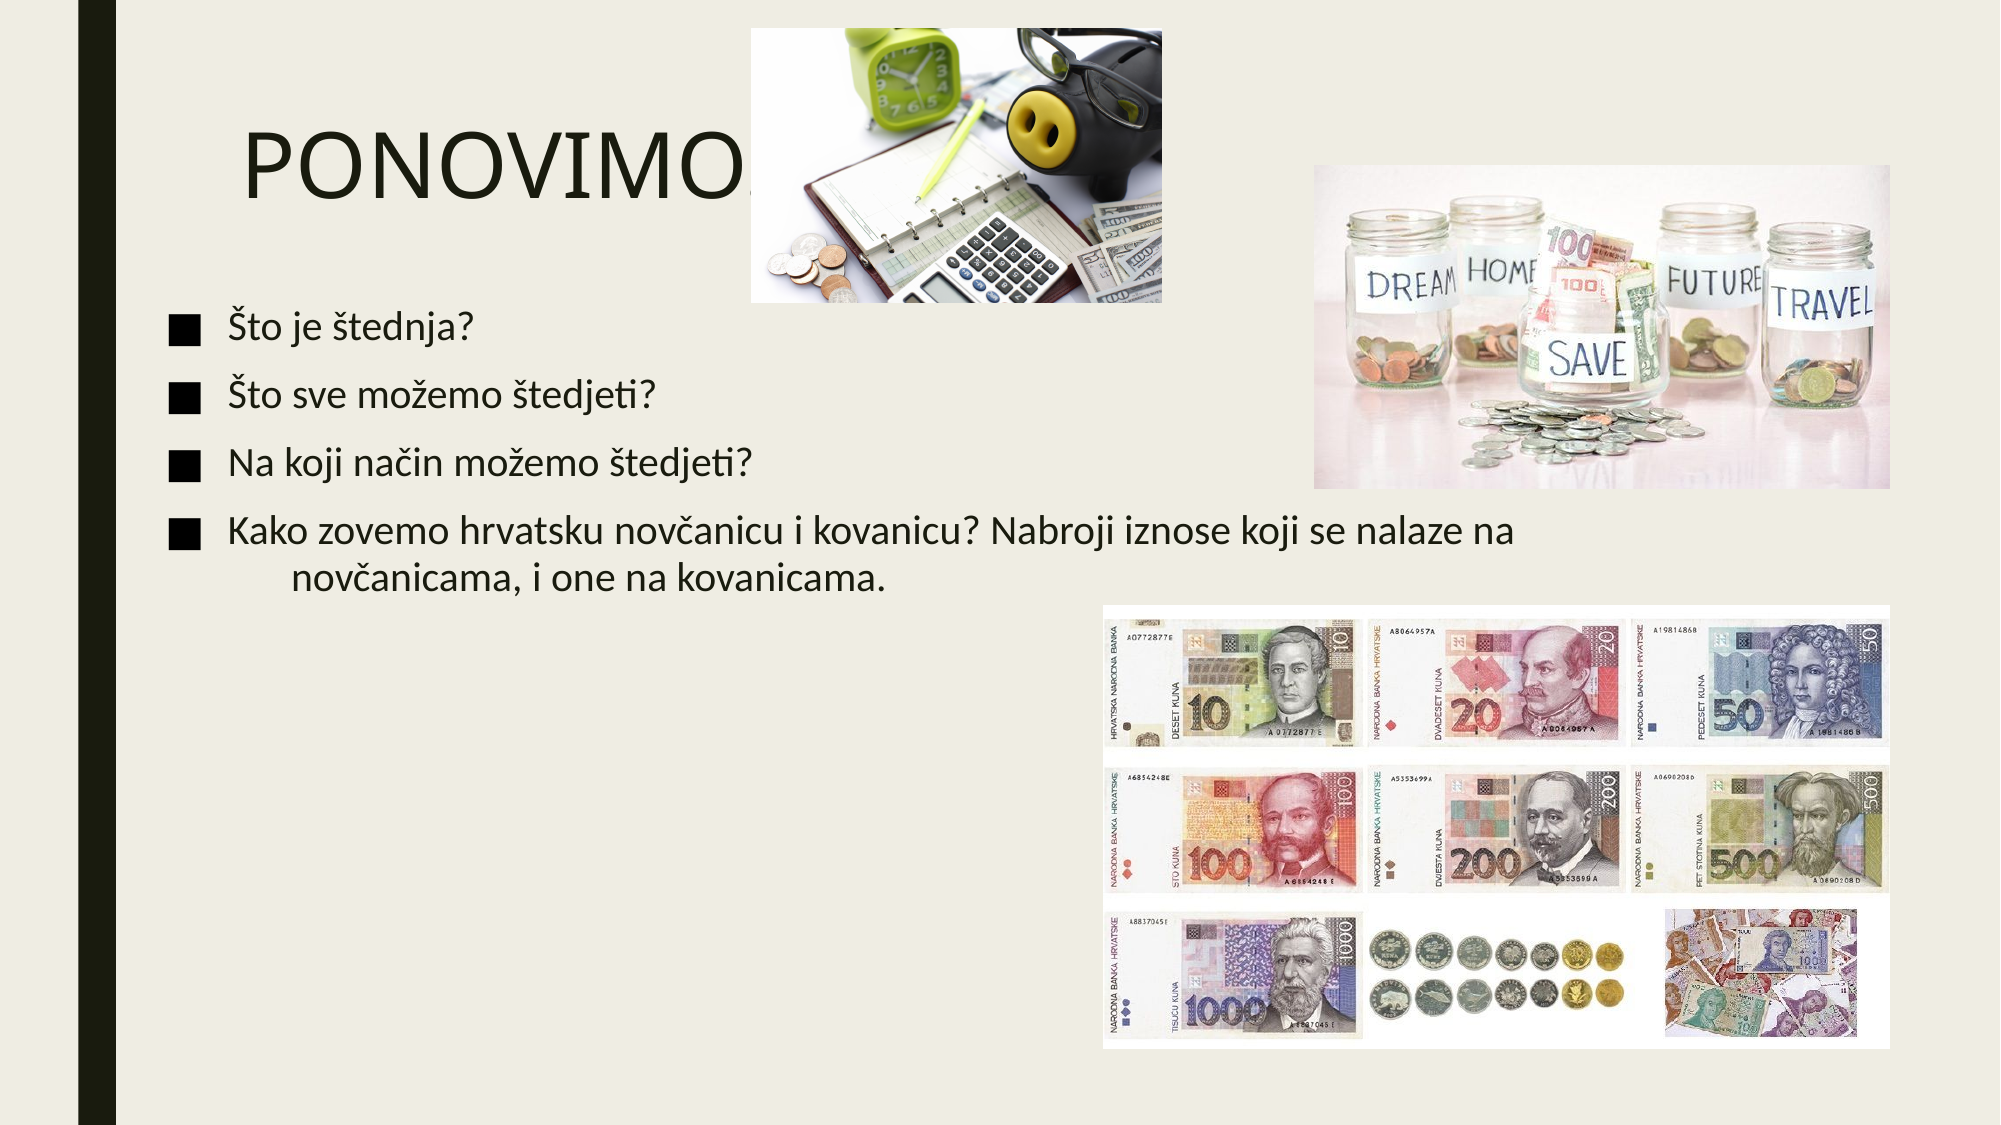

# PONOVIMO…
Što je štednja?
Što sve možemo štedjeti?
Na koji način možemo štedjeti?
Kako zovemo hrvatsku novčanicu i kovanicu? Nabroji iznose koji se nalaze na novčanicama, i one na kovanicama.